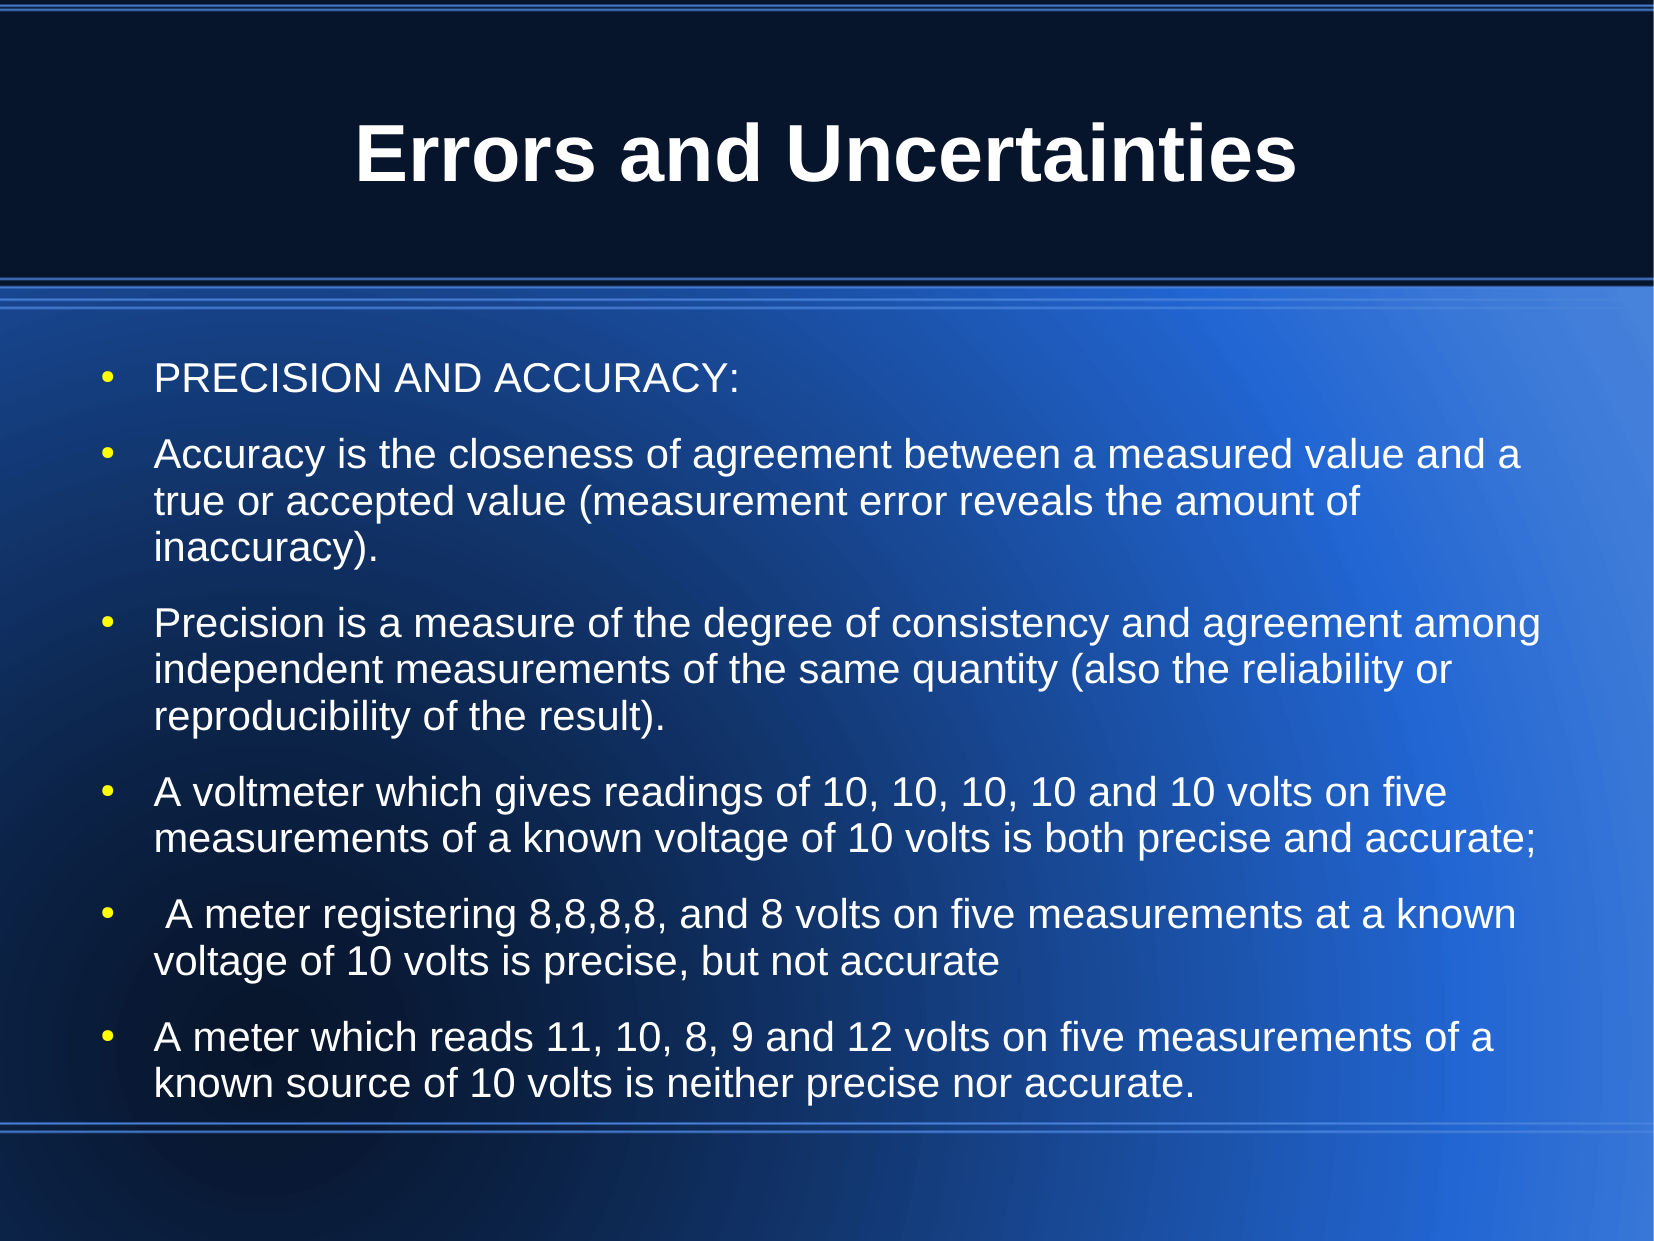

# Errors and Uncertainties
PRECISION AND ACCURACY:
Accuracy is the closeness of agreement between a measured value and a true or accepted value (measurement error reveals the amount of inaccuracy).
Precision is a measure of the degree of consistency and agreement among independent measurements of the same quantity (also the reliability or reproducibility of the result).
A voltmeter which gives readings of 10, 10, 10, 10 and 10 volts on five measurements of a known voltage of 10 volts is both precise and accurate;
 A meter registering 8,8,8,8, and 8 volts on five measurements at a known voltage of 10 volts is precise, but not accurate
A meter which reads 11, 10, 8, 9 and 12 volts on five measurements of a known source of 10 volts is neither precise nor accurate.